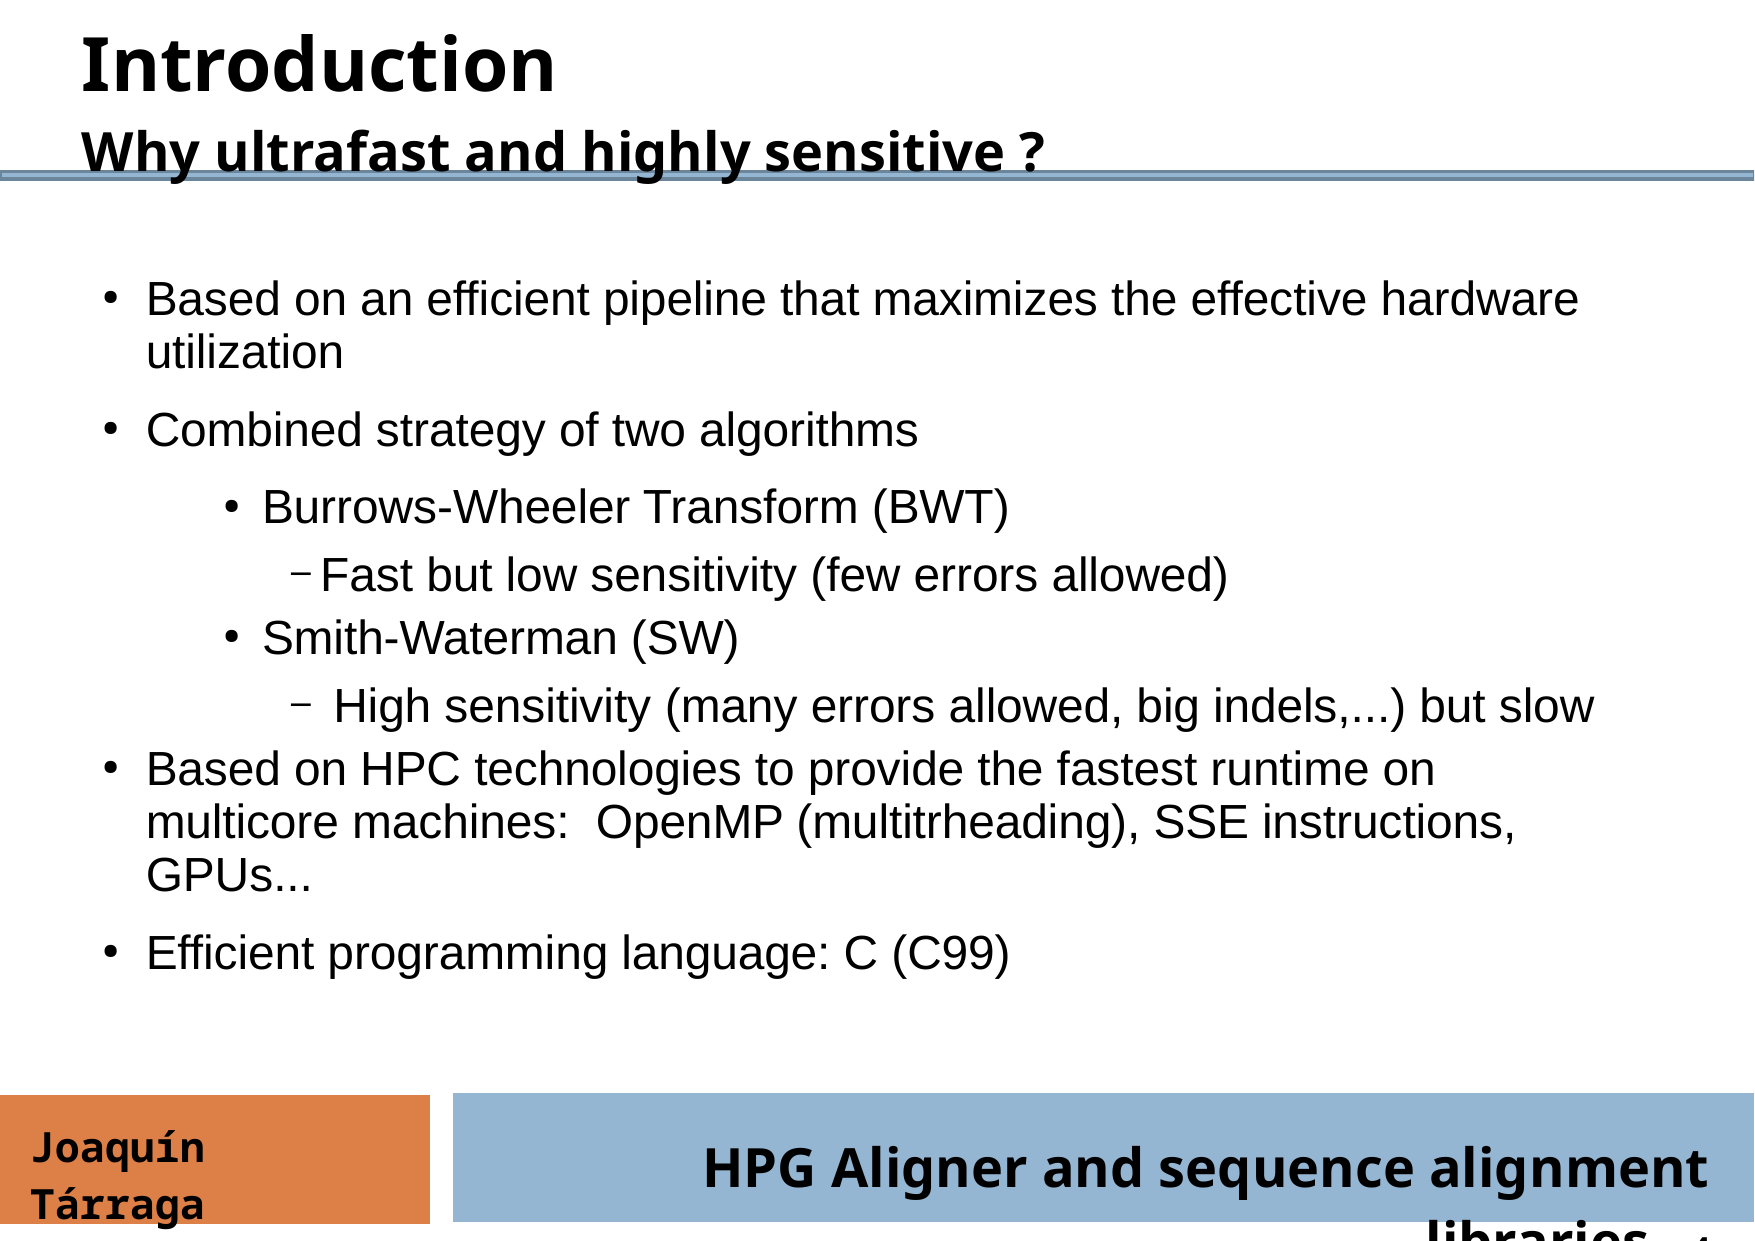

Introduction
Why ultrafast and highly sensitive ?
# Based on an efficient pipeline that maximizes the effective hardware utilization
Combined strategy of two algorithms
Burrows-Wheeler Transform (BWT)
Fast but low sensitivity (few errors allowed)
Smith-Waterman (SW)
 High sensitivity (many errors allowed, big indels,...) but slow
Based on HPC technologies to provide the fastest runtime on multicore machines: OpenMP (multitrheading), SSE instructions, GPUs...
Efficient programming language: C (C99)
Joaquín Tárraga
jtarraga@cipf.es
HPG Aligner and sequence alignment libraries 4